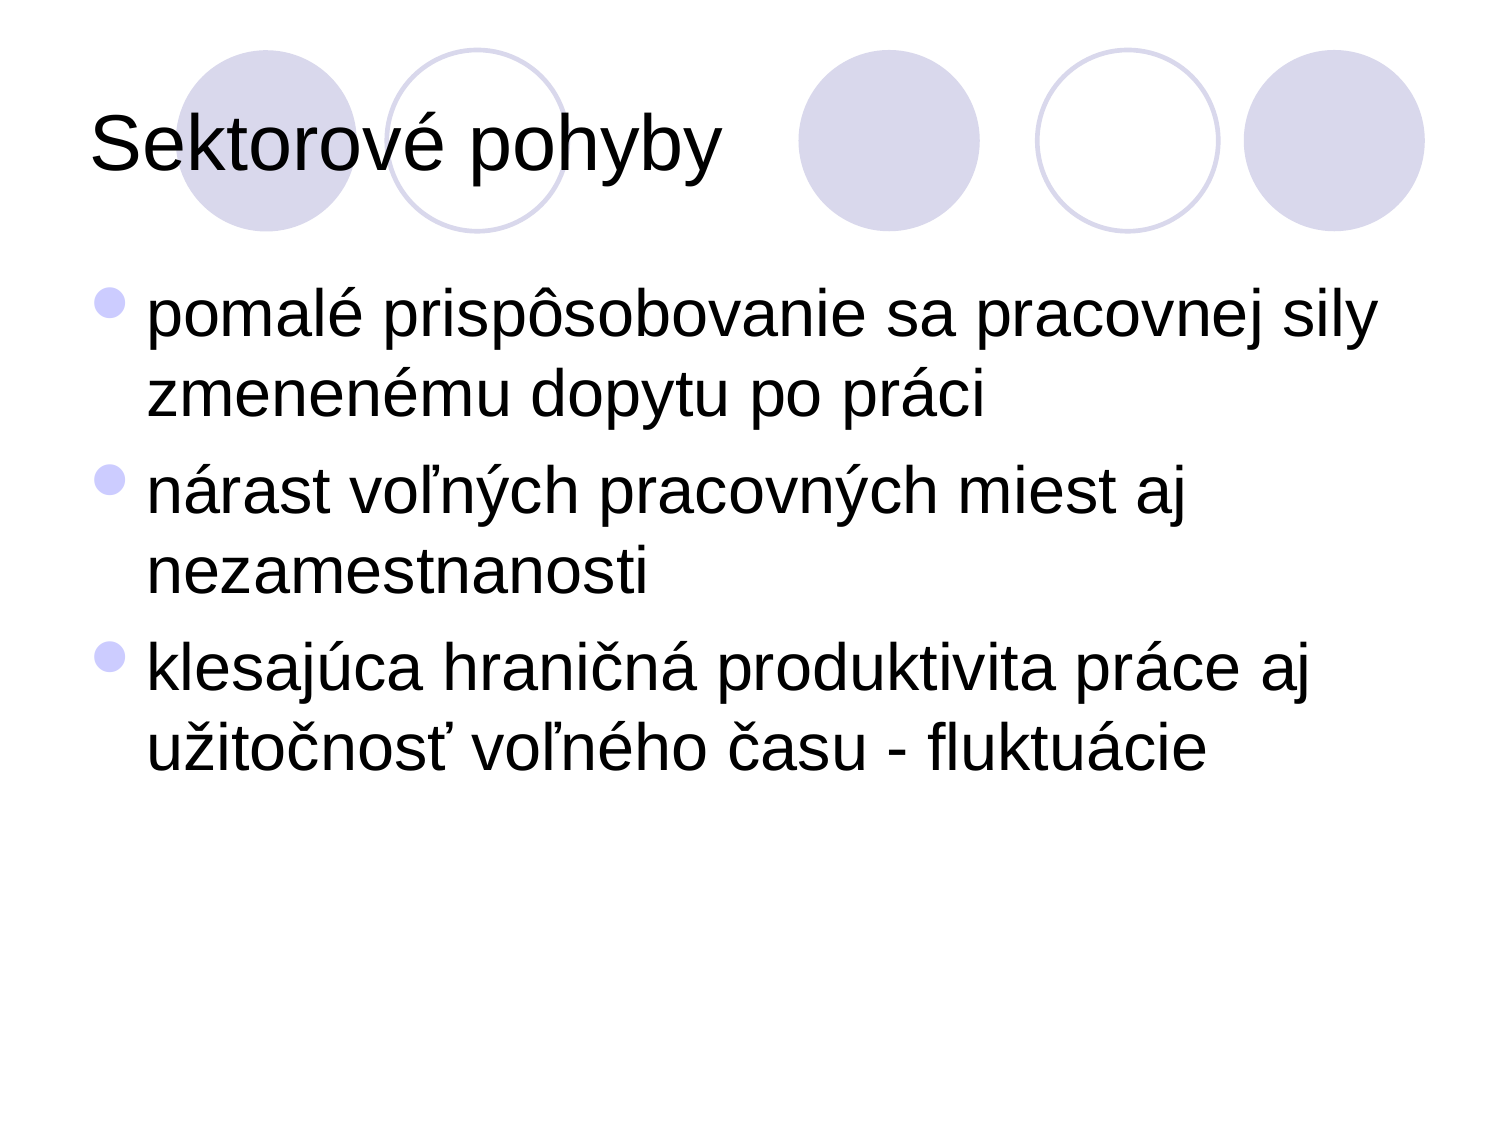

# Sektorové pohyby
pomalé prispôsobovanie sa pracovnej sily zmenenému dopytu po práci
nárast voľných pracovných miest aj nezamestnanosti
klesajúca hraničná produktivita práce aj užitočnosť voľného času - fluktuácie